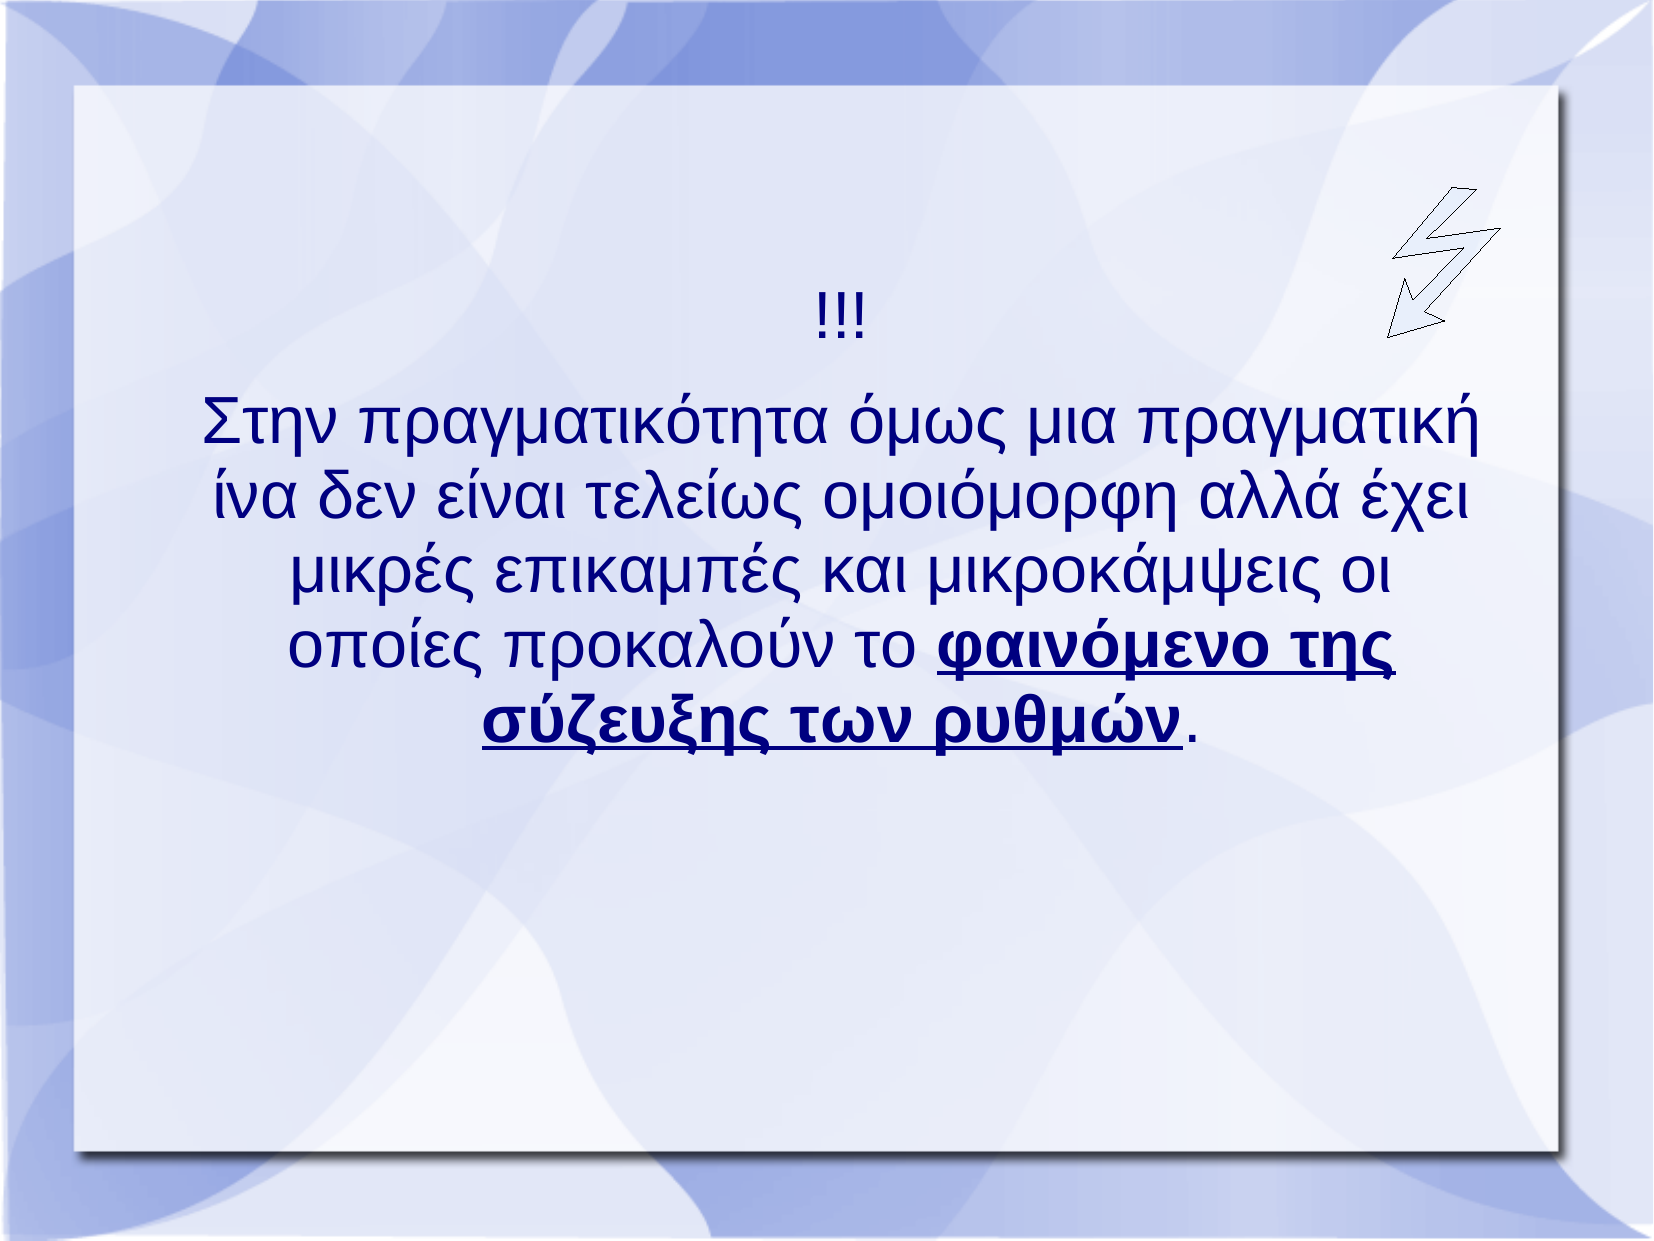

# !!!
Στην πραγματικότητα όμως μια πραγματική ίνα δεν είναι τελείως ομοιόμορφη αλλά έχει μικρές επικαμπές και μικροκάμψεις οι οποίες προκαλούν το φαινόμενο της σύζευξης των ρυθμών.